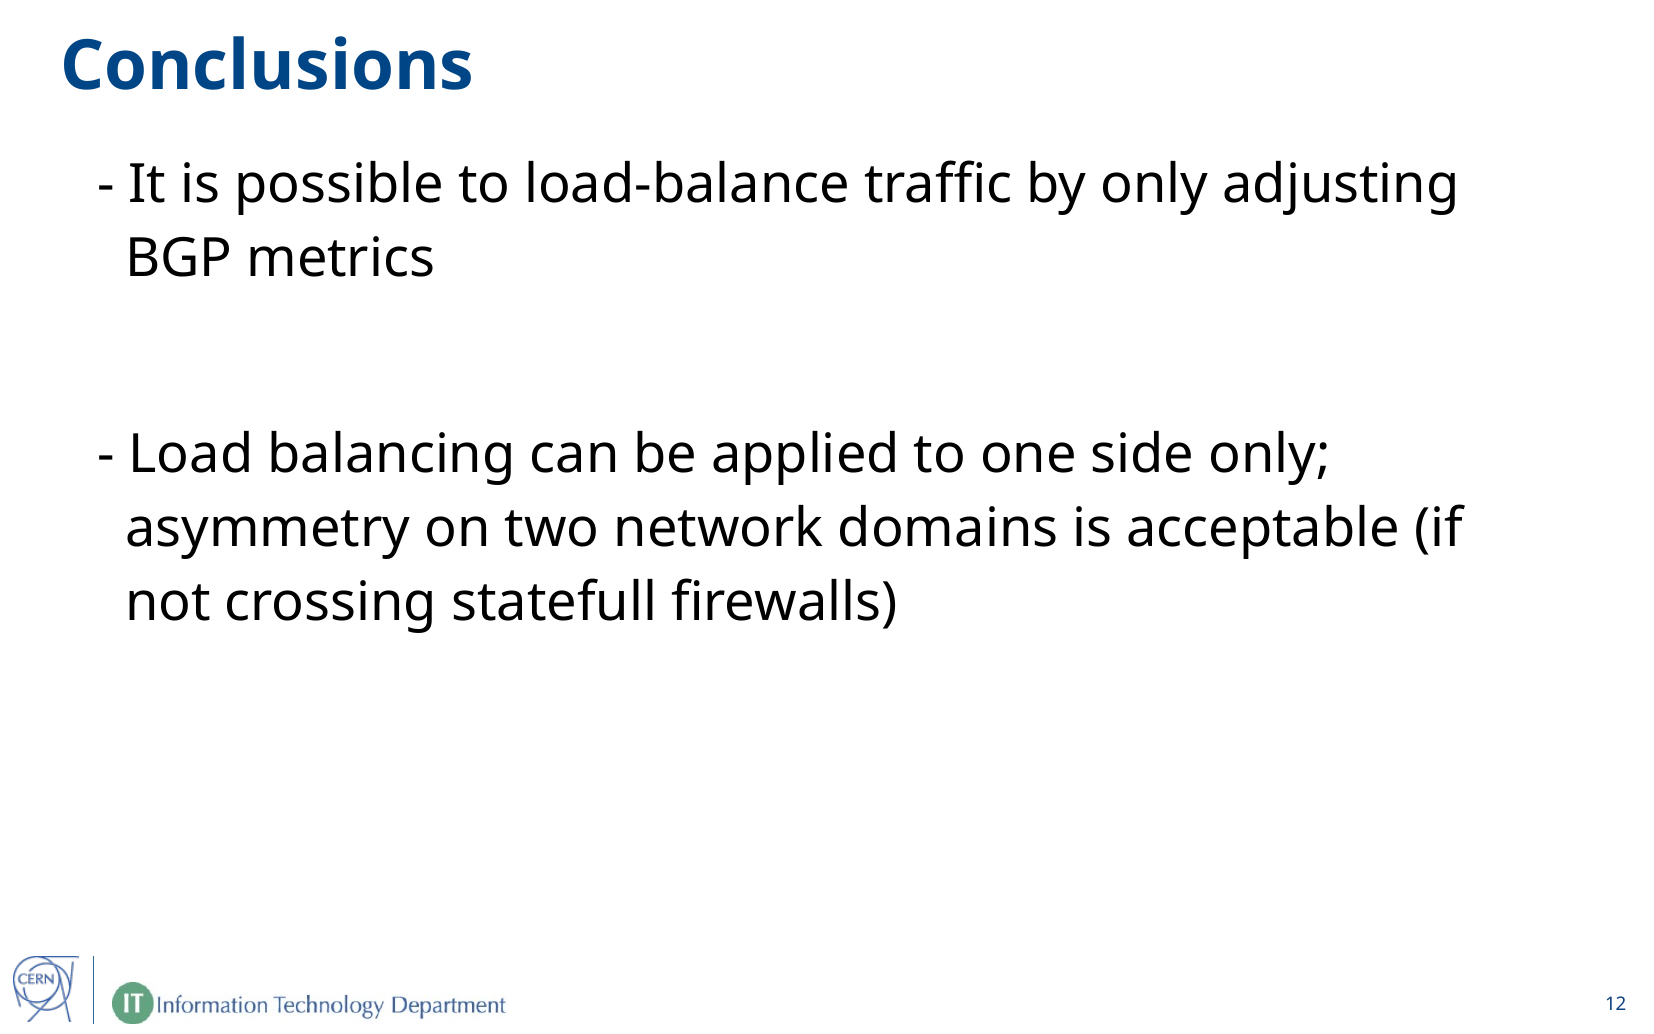

# Conclusions
- It is possible to load-balance traffic by only adjusting BGP metrics
- Load balancing can be applied to one side only; asymmetry on two network domains is acceptable (if not crossing statefull firewalls)